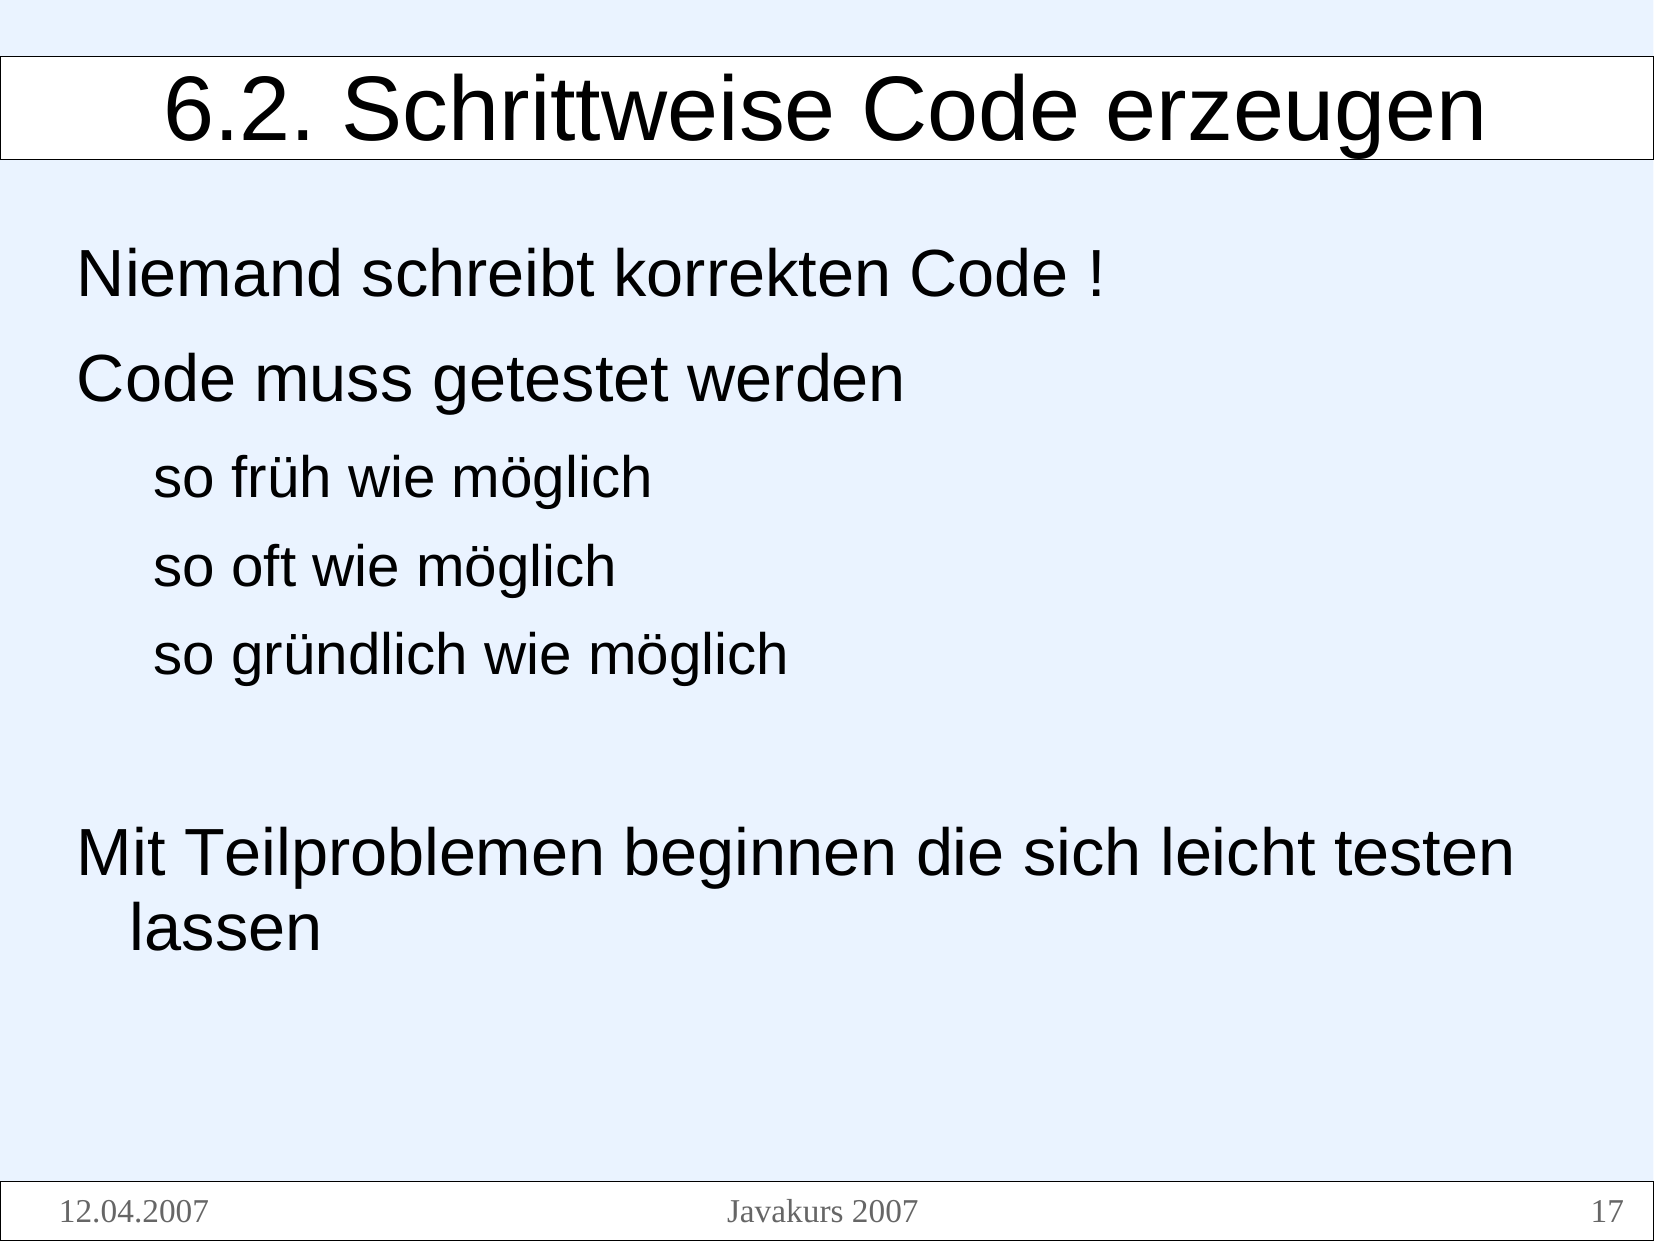

# 6.2. Schrittweise Code erzeugen
Niemand schreibt korrekten Code !
Code muss getestet werden
so früh wie möglich
so oft wie möglich
so gründlich wie möglich
Mit Teilproblemen beginnen die sich leicht testen lassen
12.04.2007
Javakurs 2007
17